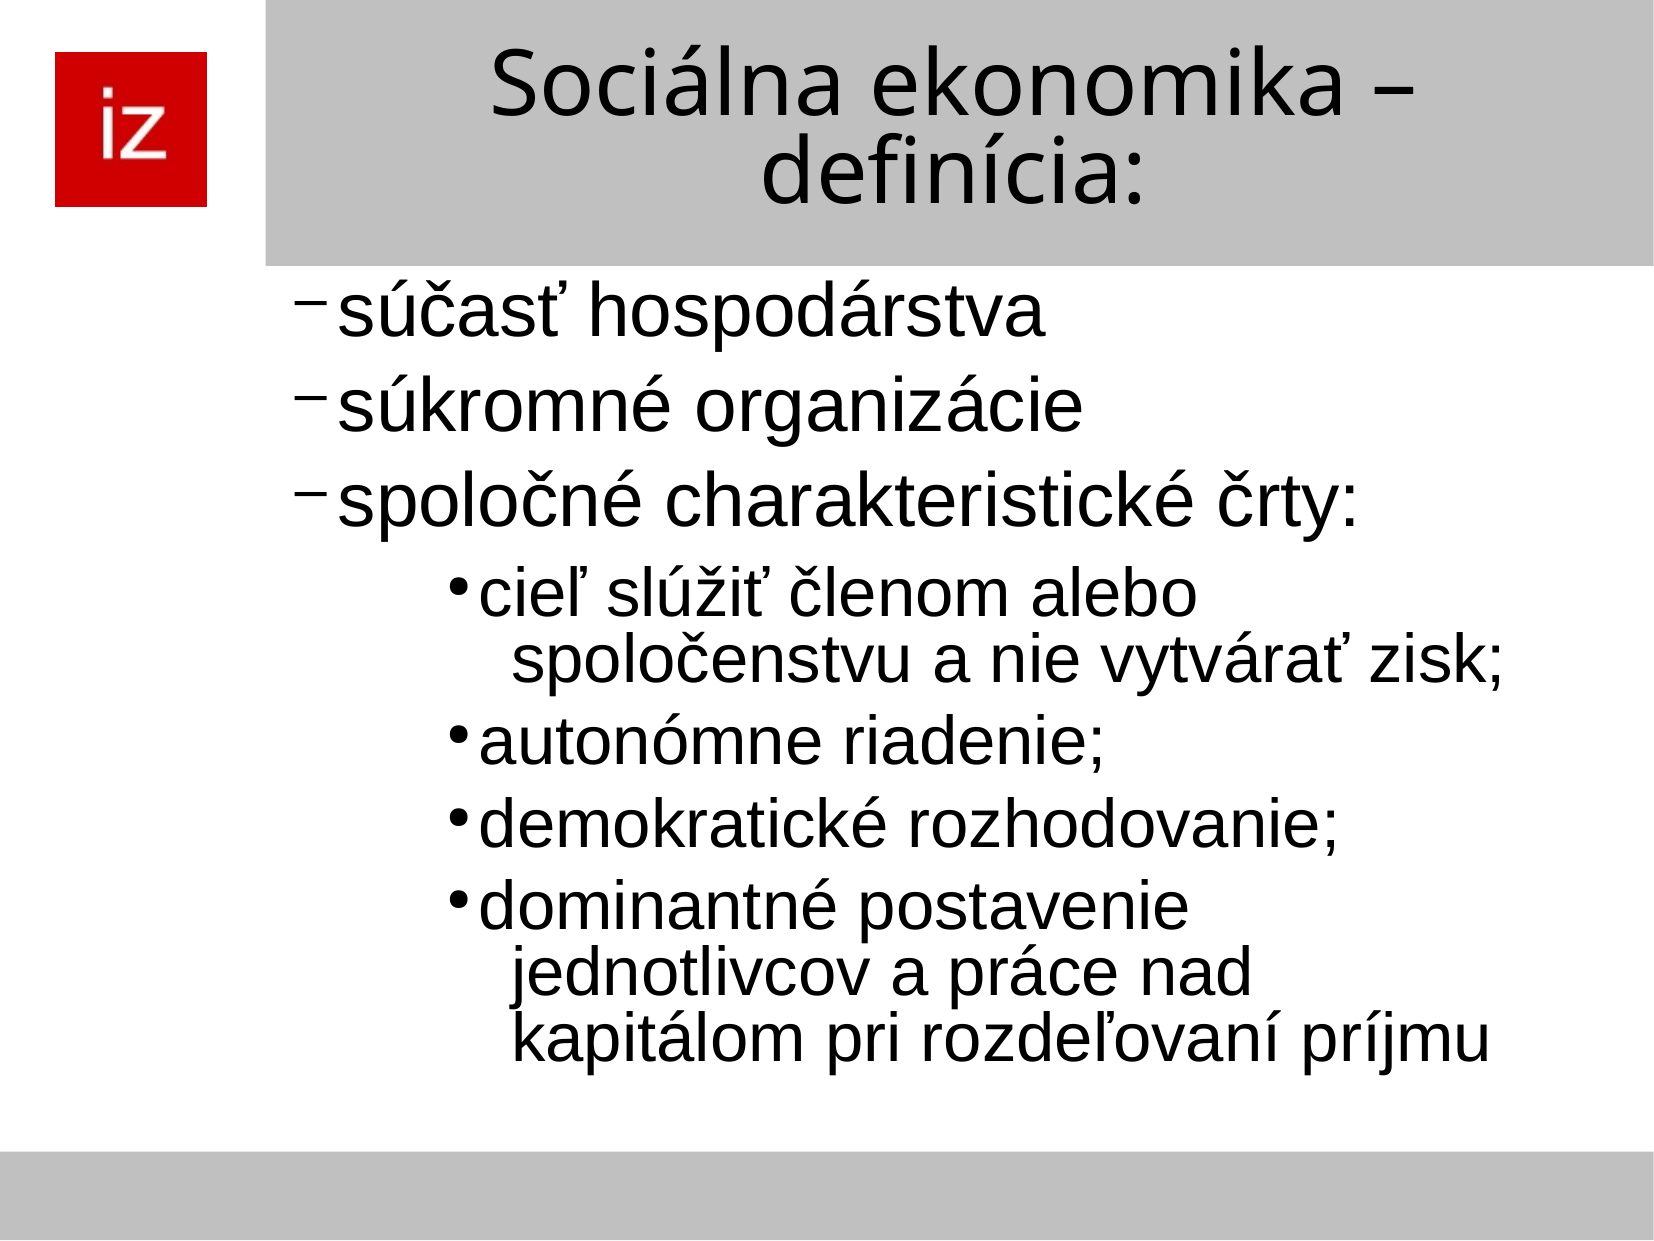

# Sociálna ekonomika – definícia:
súčasť hospodárstva
súkromné organizácie
spoločné charakteristické črty:
cieľ slúžiť členom alebo spoločenstvu a nie vytvárať zisk;
autonómne riadenie;
demokratické rozhodovanie;
dominantné postavenie jednotlivcov a práce nad kapitálom pri rozdeľovaní príjmu